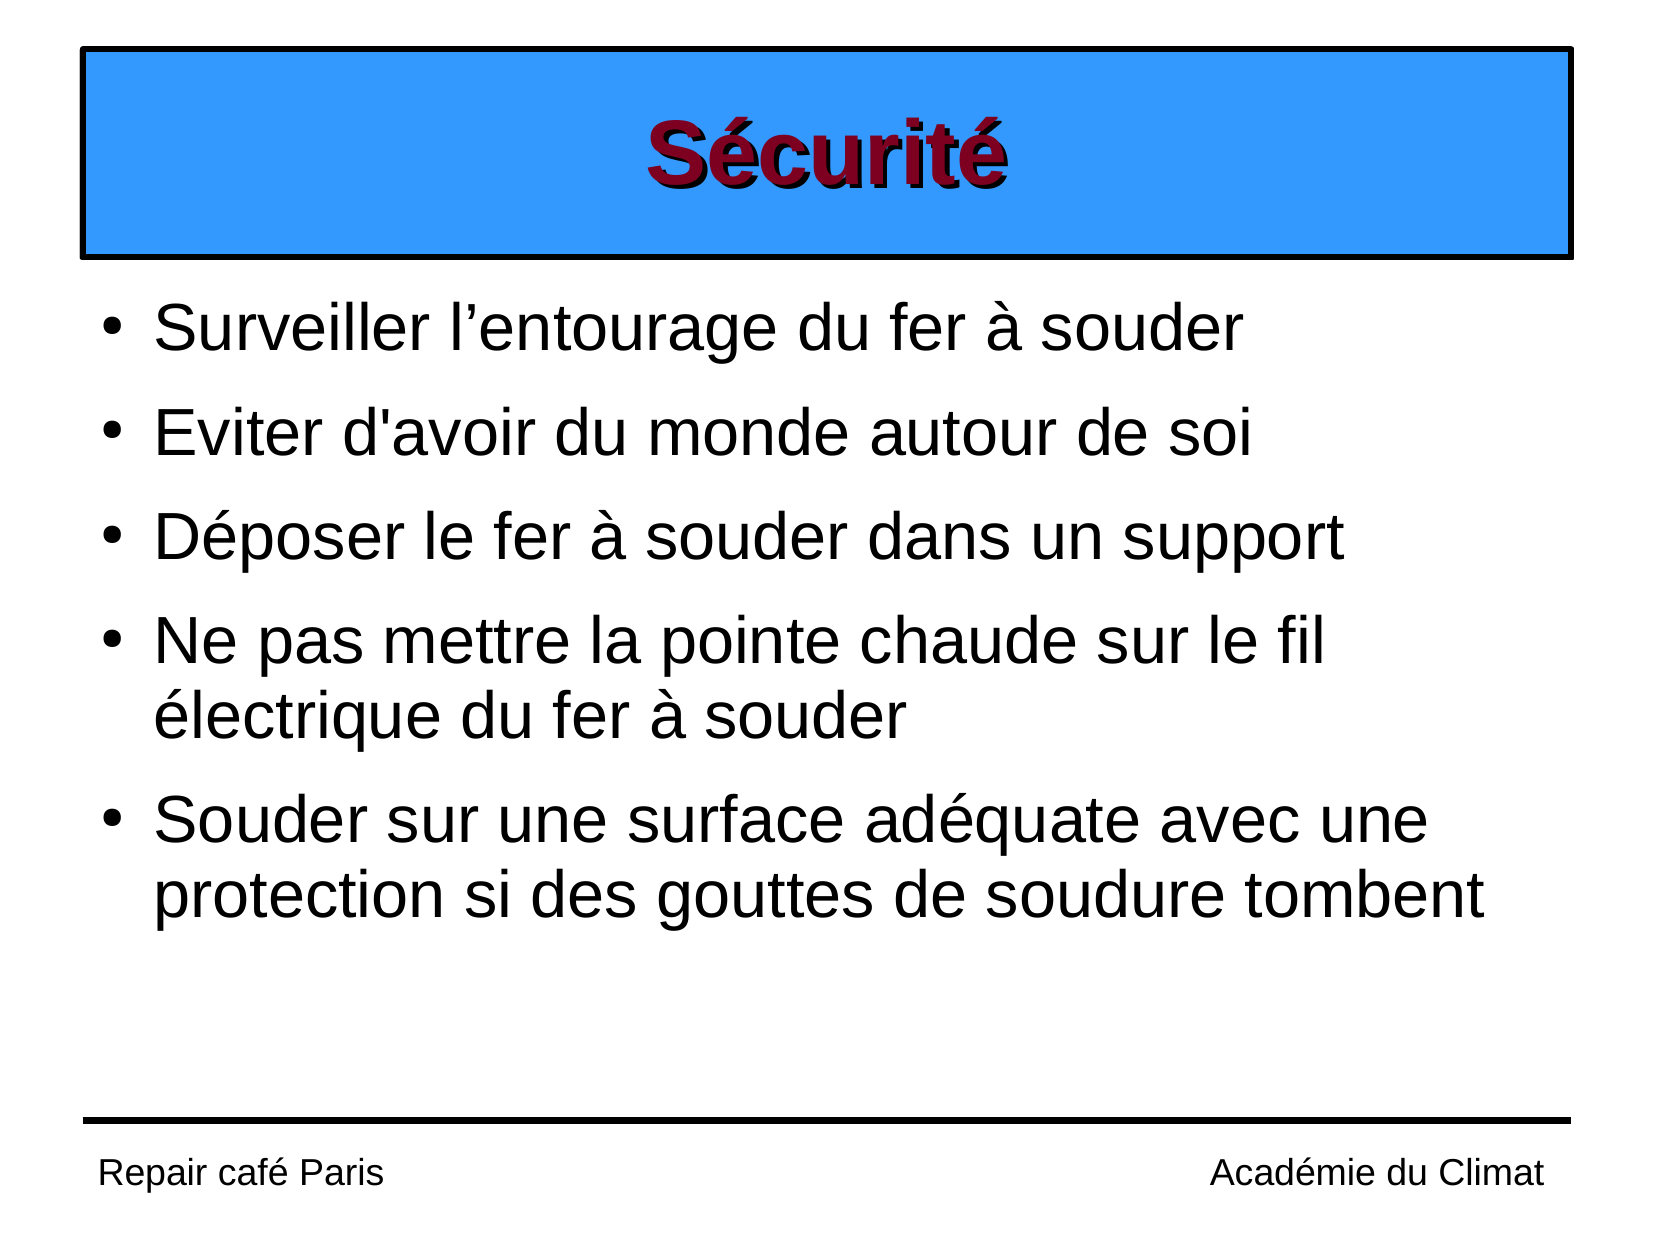

# Sécurité
Surveiller l’entourage du fer à souder
Eviter d'avoir du monde autour de soi
Déposer le fer à souder dans un support
Ne pas mettre la pointe chaude sur le fil électrique du fer à souder
Souder sur une surface adéquate avec une protection si des gouttes de soudure tombent
Repair café Paris	Académie du Climat